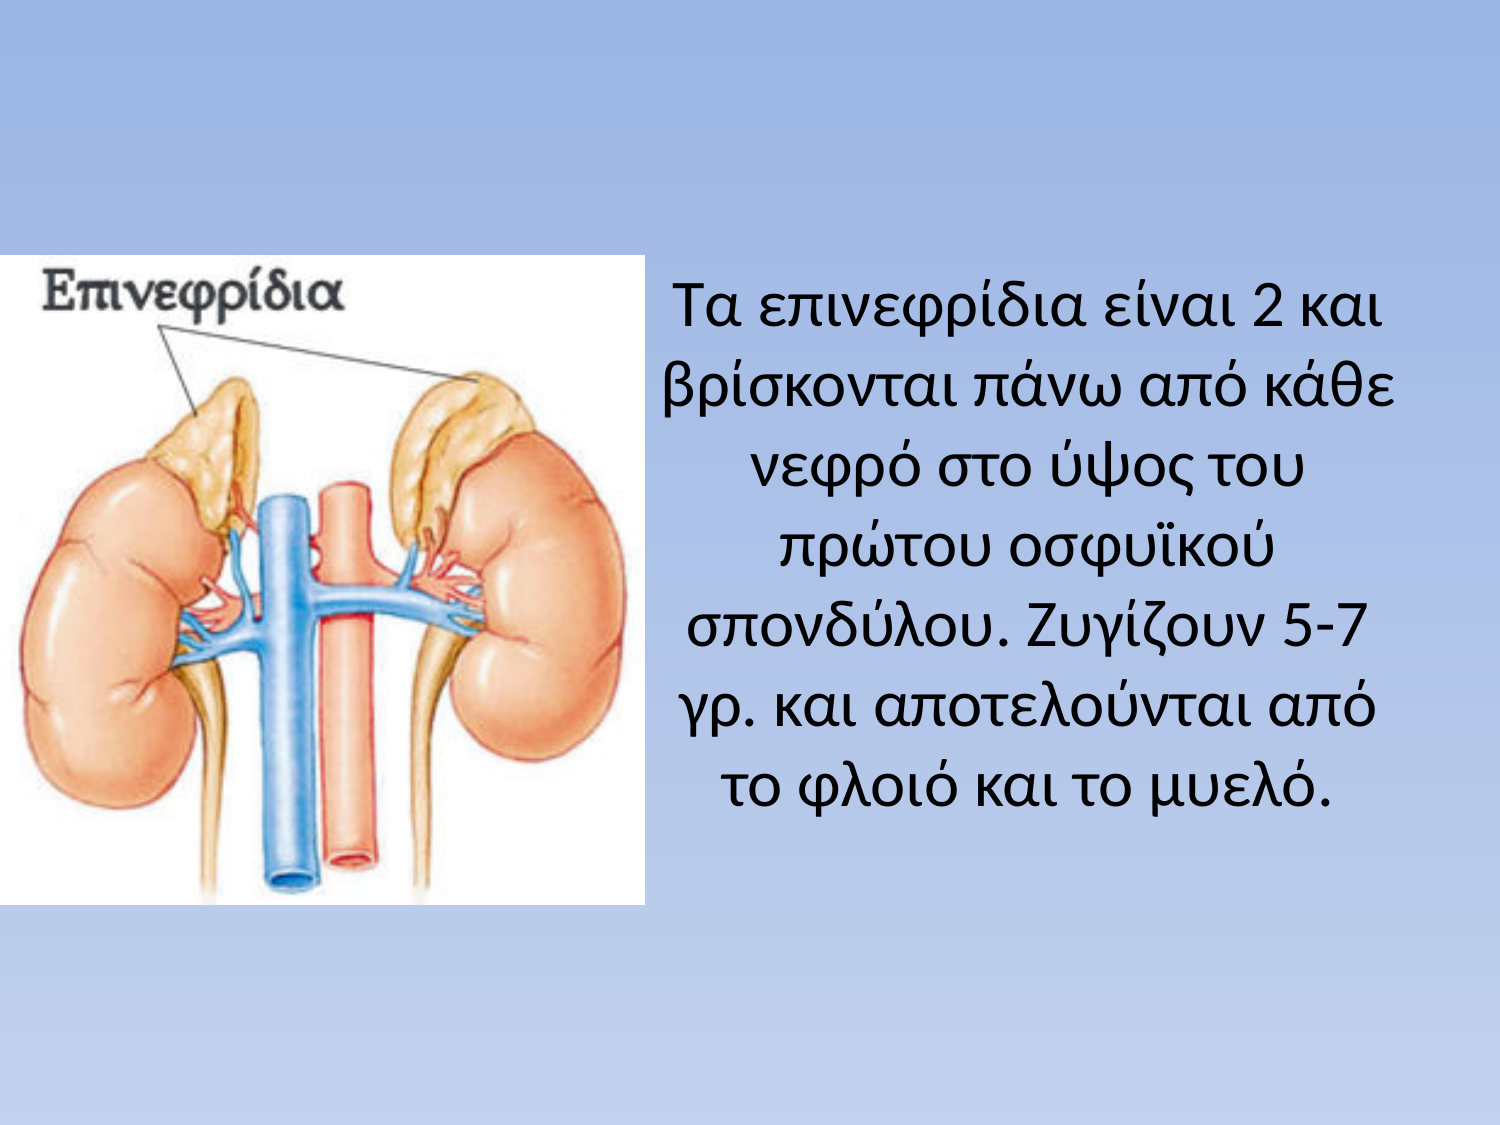

# Τα επινεφρίδια είναι 2 και βρίσκονται πάνω από κάθε νεφρό στο ύψος του πρώτου οσφυϊκού σπονδύλου. Ζυγίζουν 5-7 γρ. και αποτελούνται από το φλοιό και το μυελό.